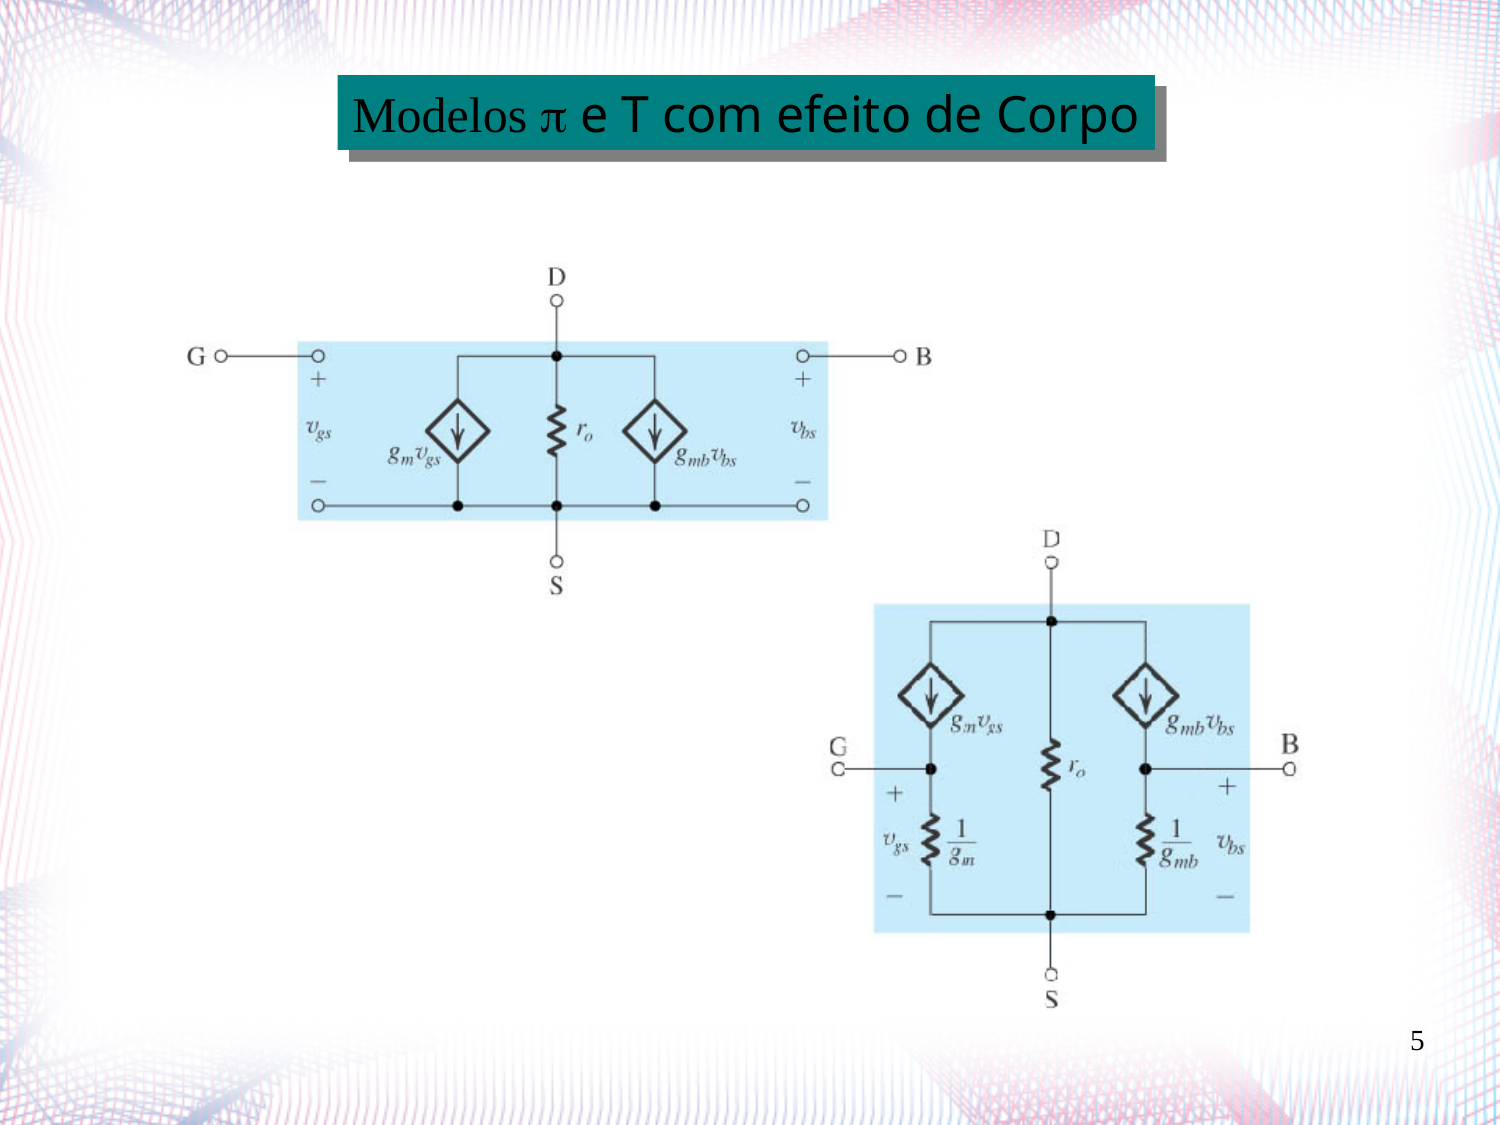

Modelos p e T com efeito de Corpo
5